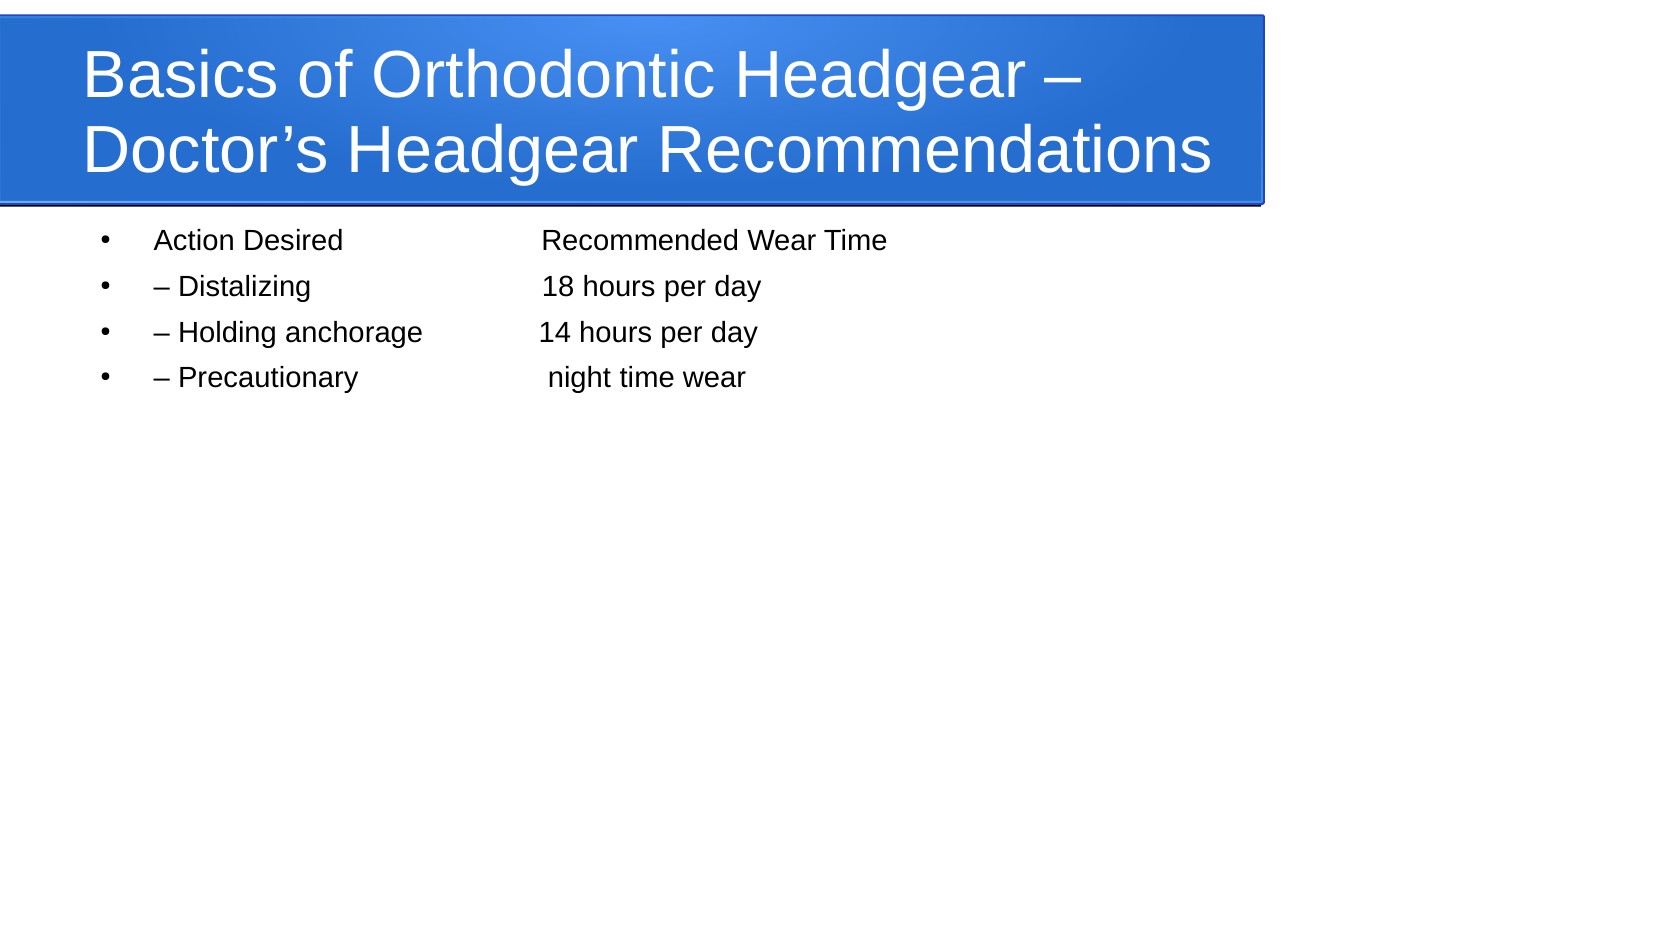

# Basics of Orthodontic Headgear – Doctor’s Headgear Recommendations
Action Desired Recommended Wear Time
– Distalizing 18 hours per day
– Holding anchorage 14 hours per day
– Precautionary night time wear